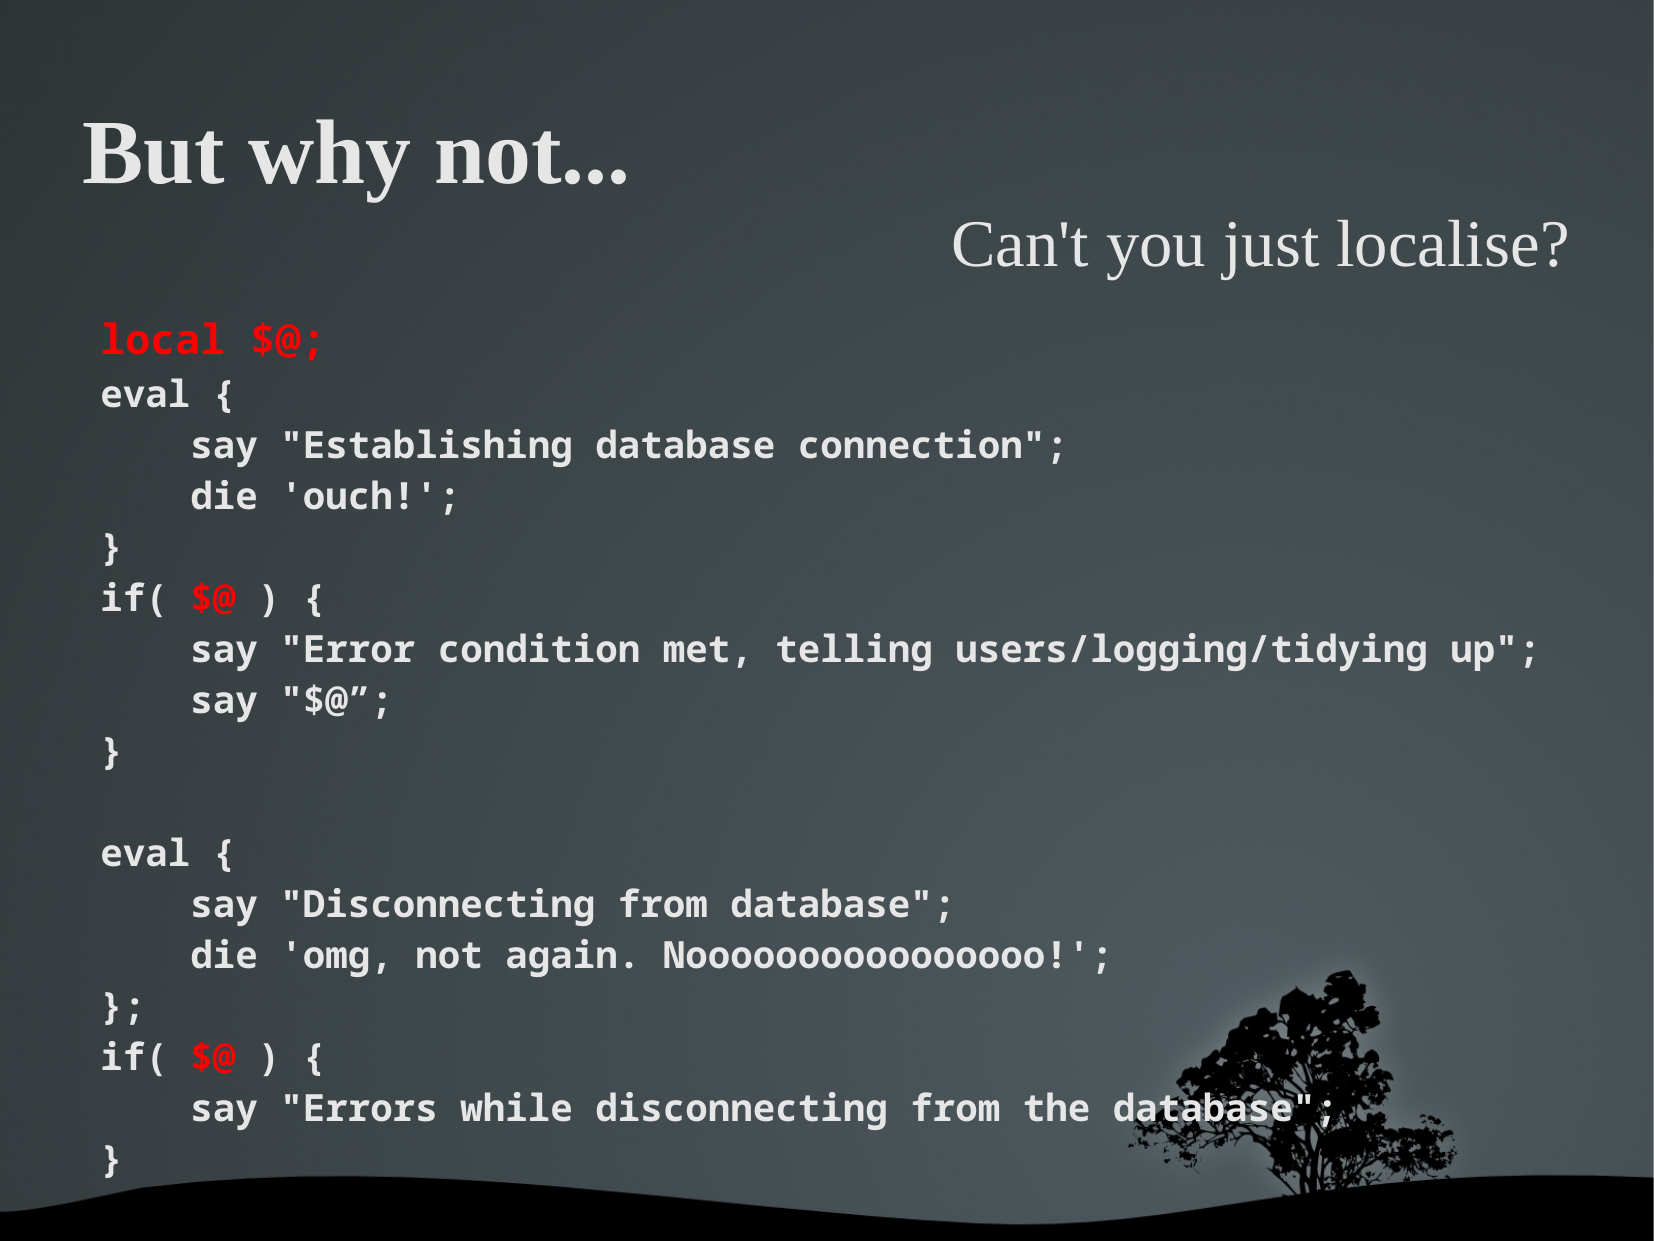

# But why not...
Can't you just localise?
local $@;
eval {
 say "Establishing database connection";
 die 'ouch!';
}
if( $@ ) {
 say "Error condition met, telling users/logging/tidying up";
 say "$@”;
}
eval {
 say "Disconnecting from database";
 die 'omg, not again. Noooooooooooooooo!';
};
if( $@ ) {
 say "Errors while disconnecting from the database";
}